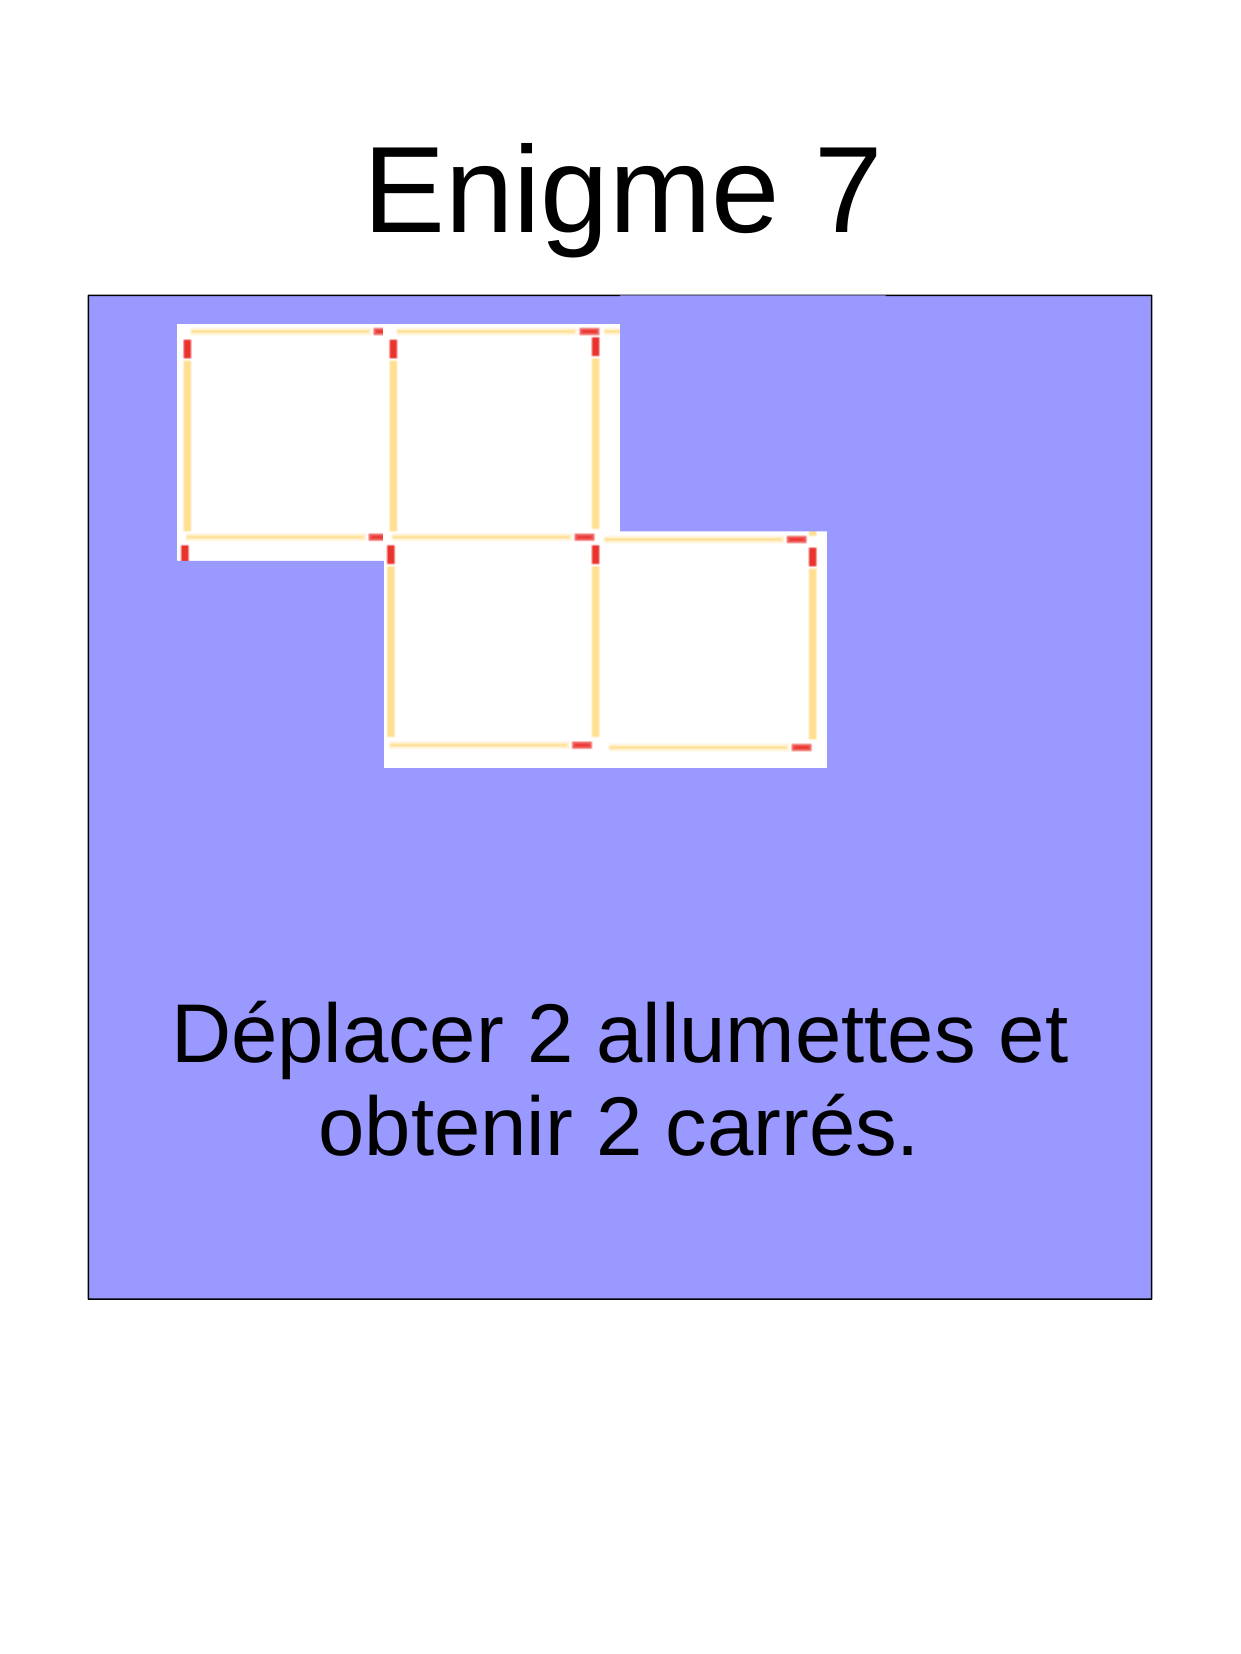

# Enigme 7
Déplacer 2 allumettes et obtenir 2 carrés.